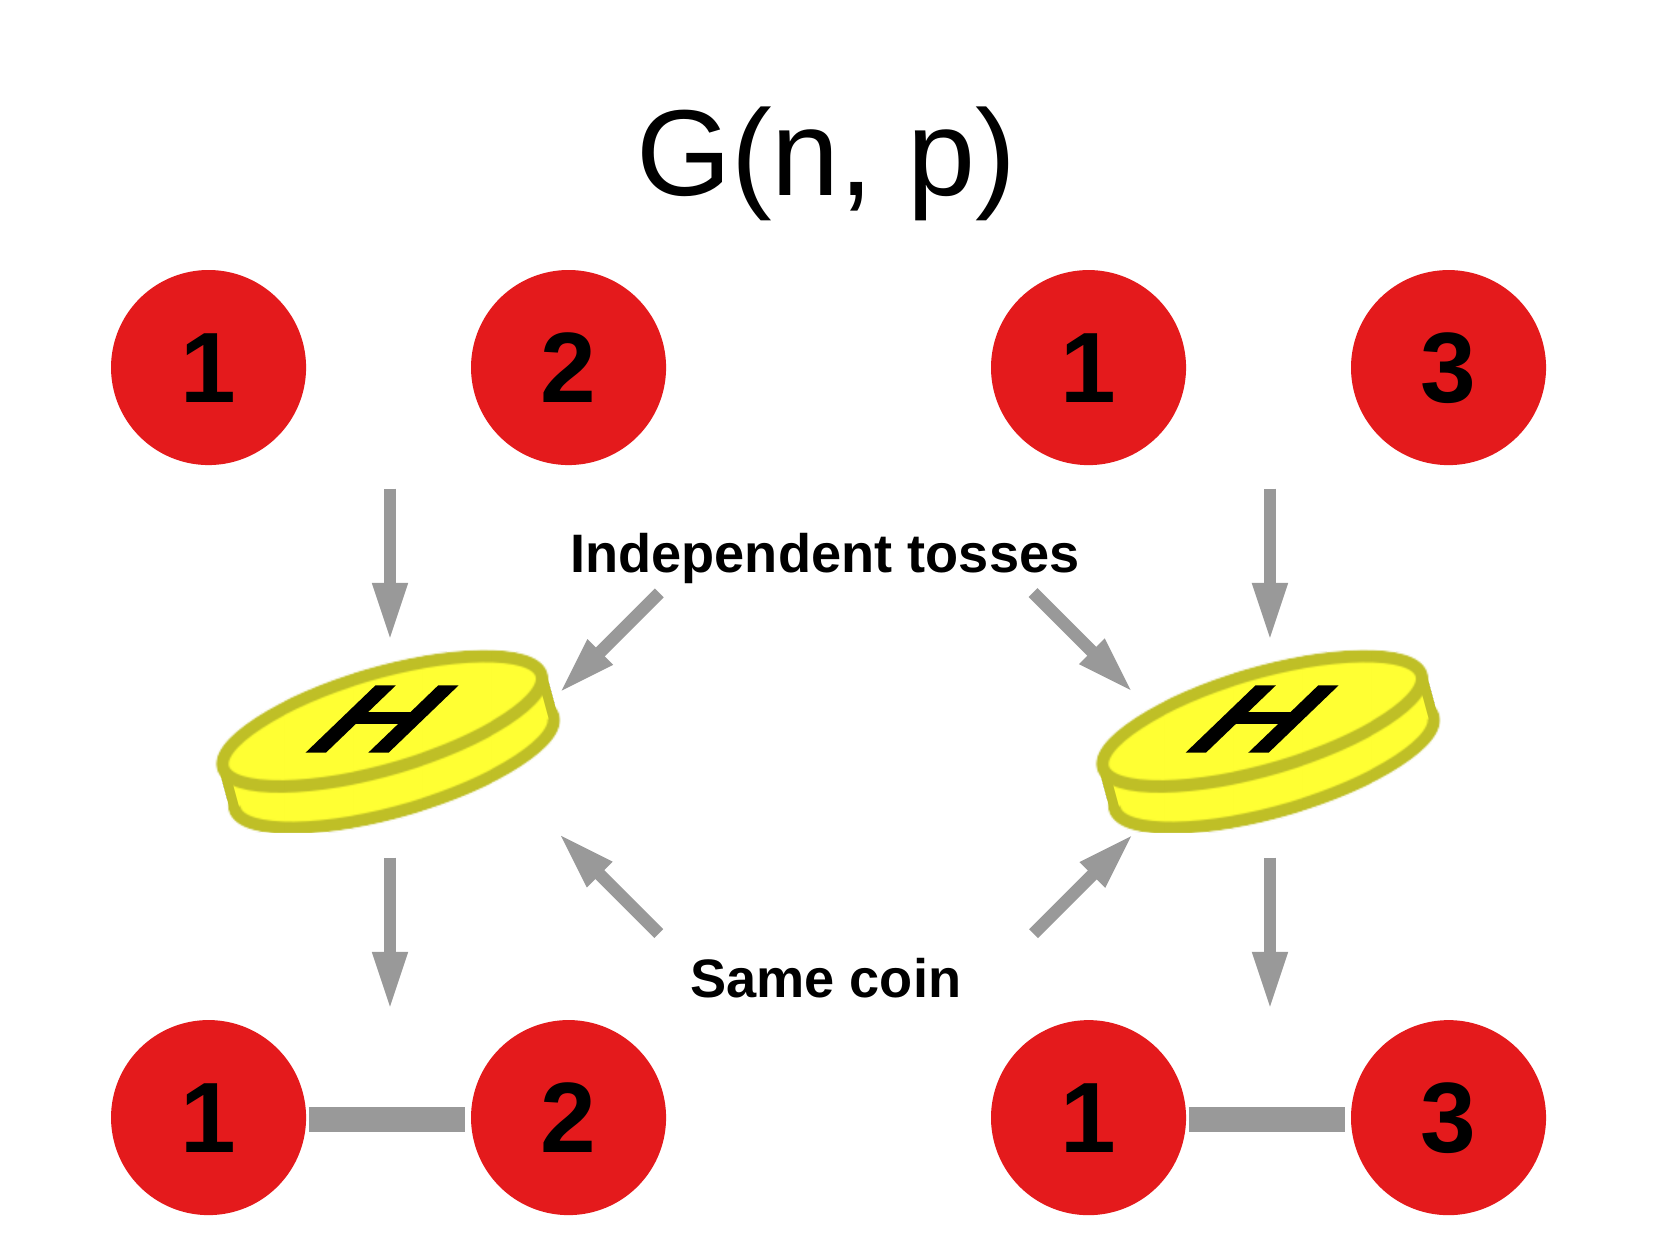

# G(n, p)
1
2
1
3
Independent tosses
Same coin
1
2
1
3